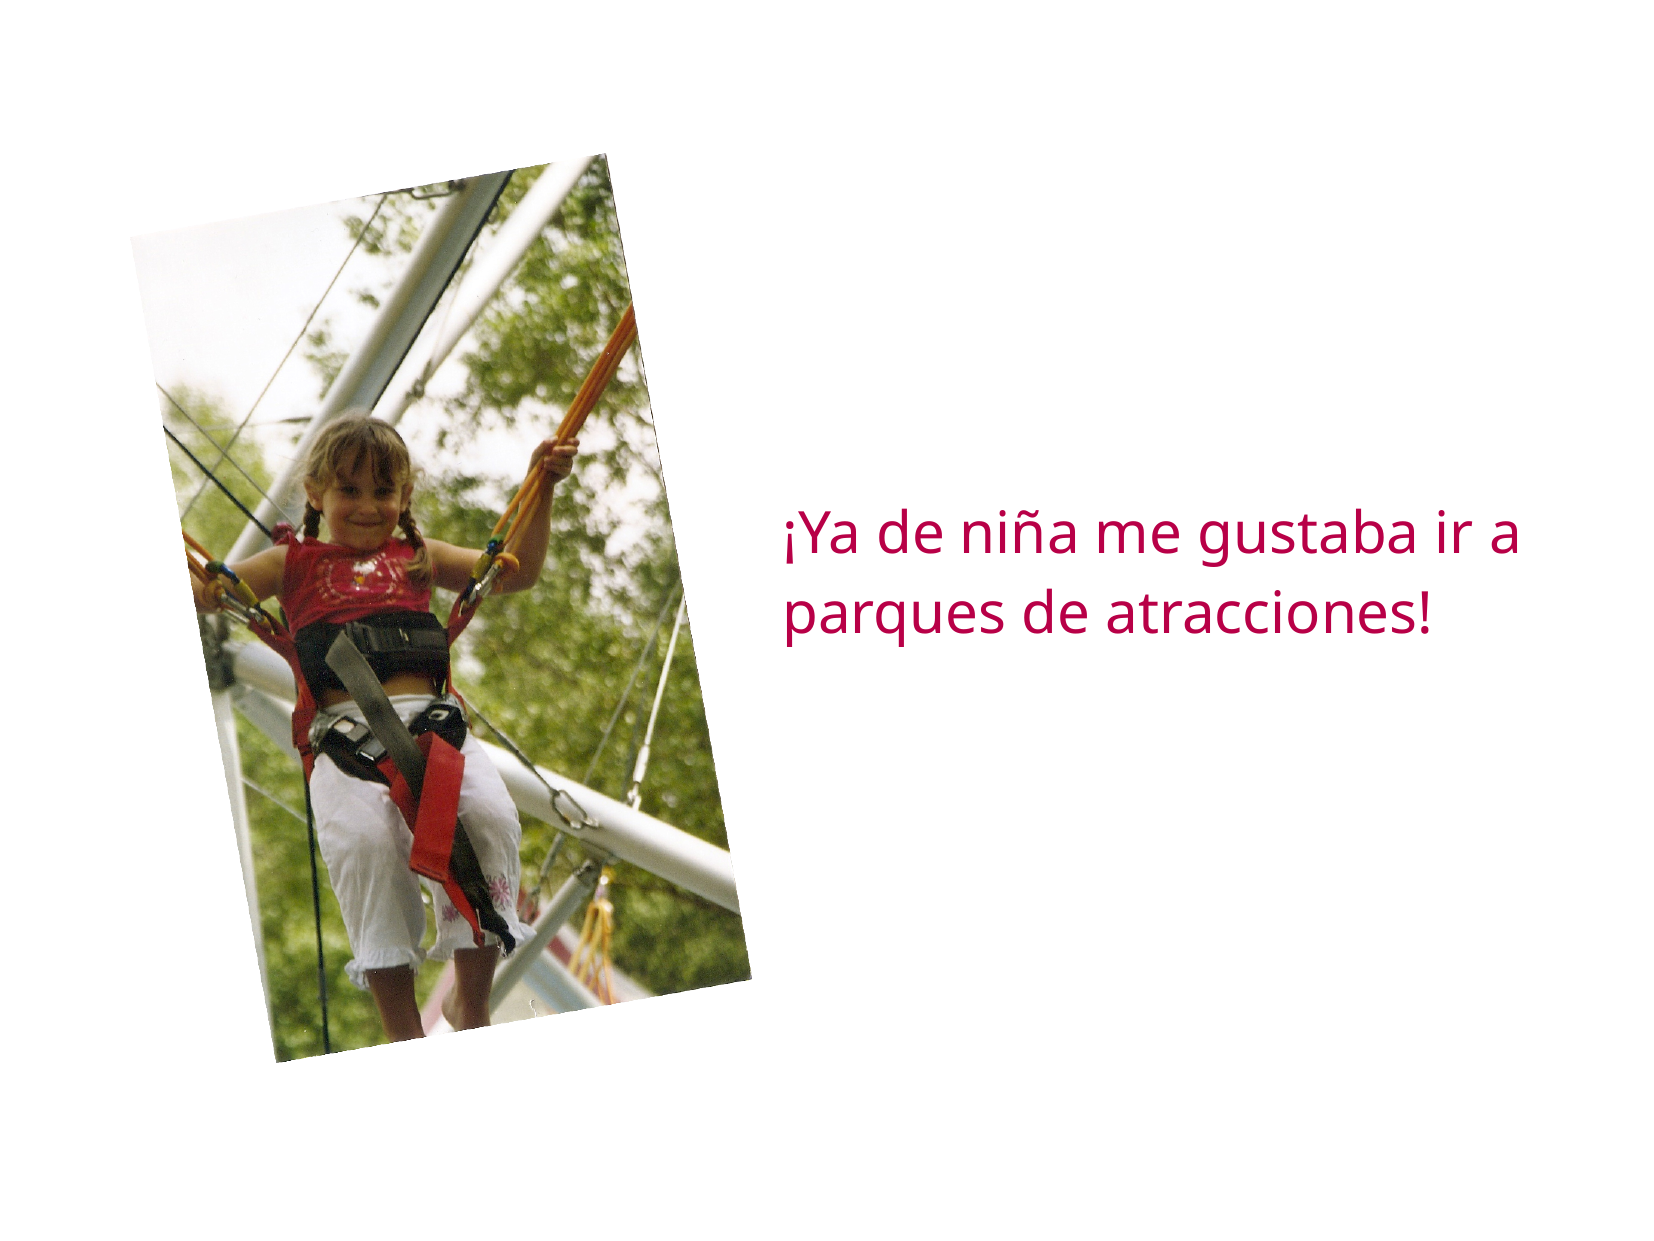

¡Ya de niña me gustaba ir a parques de atracciones!